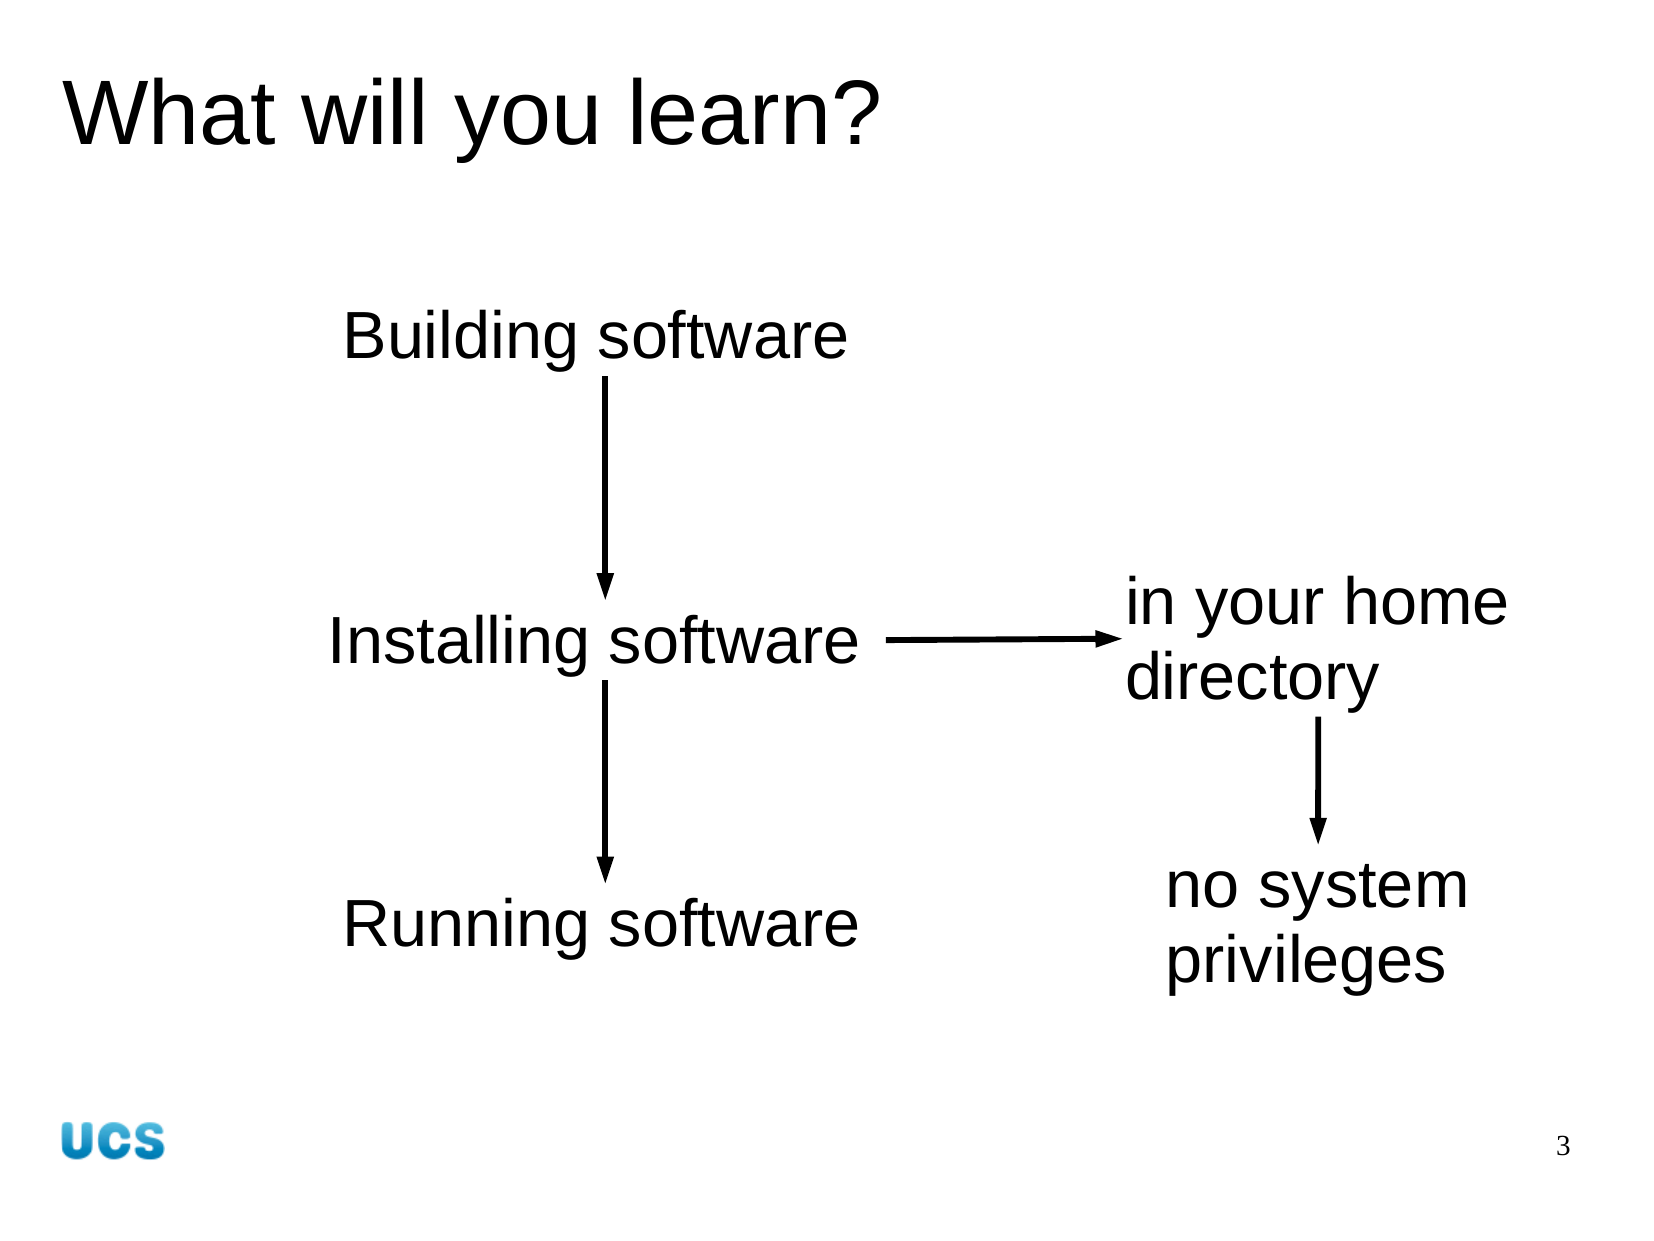

What will you learn?
Building software
in your home
directory
Installing software
no system
privileges
Running software
3